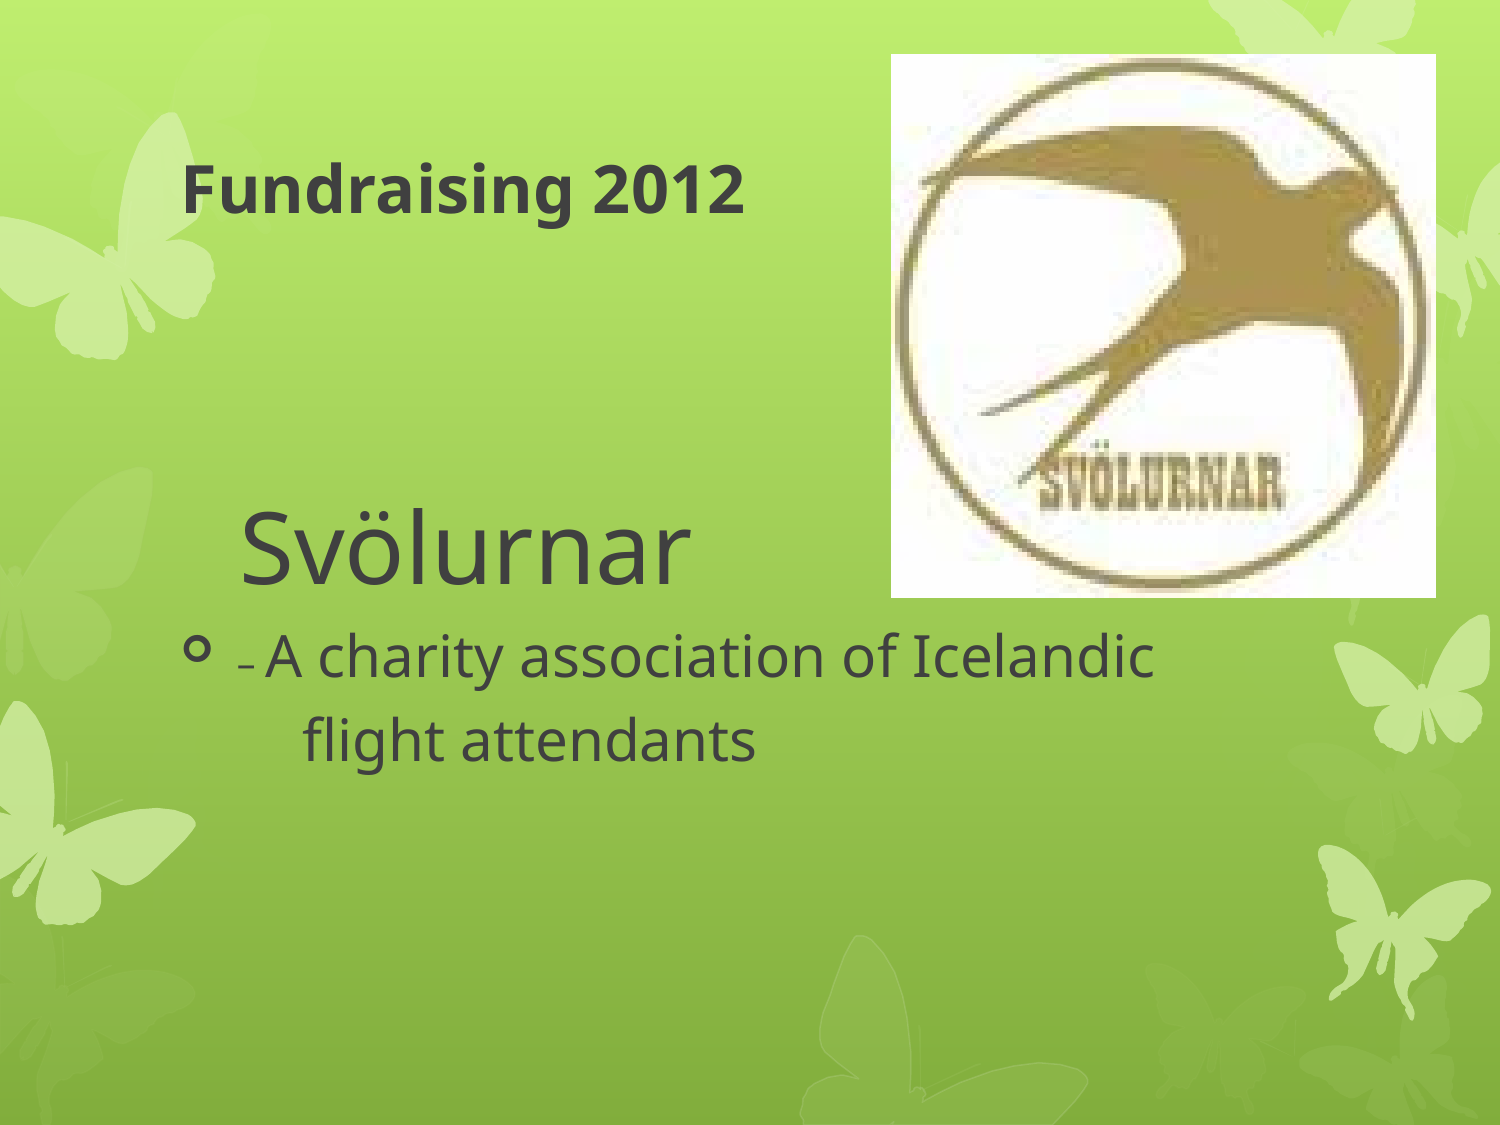

# Fundraising 2012
 Svölurnar
– A charity association of Icelandic
 flight attendants